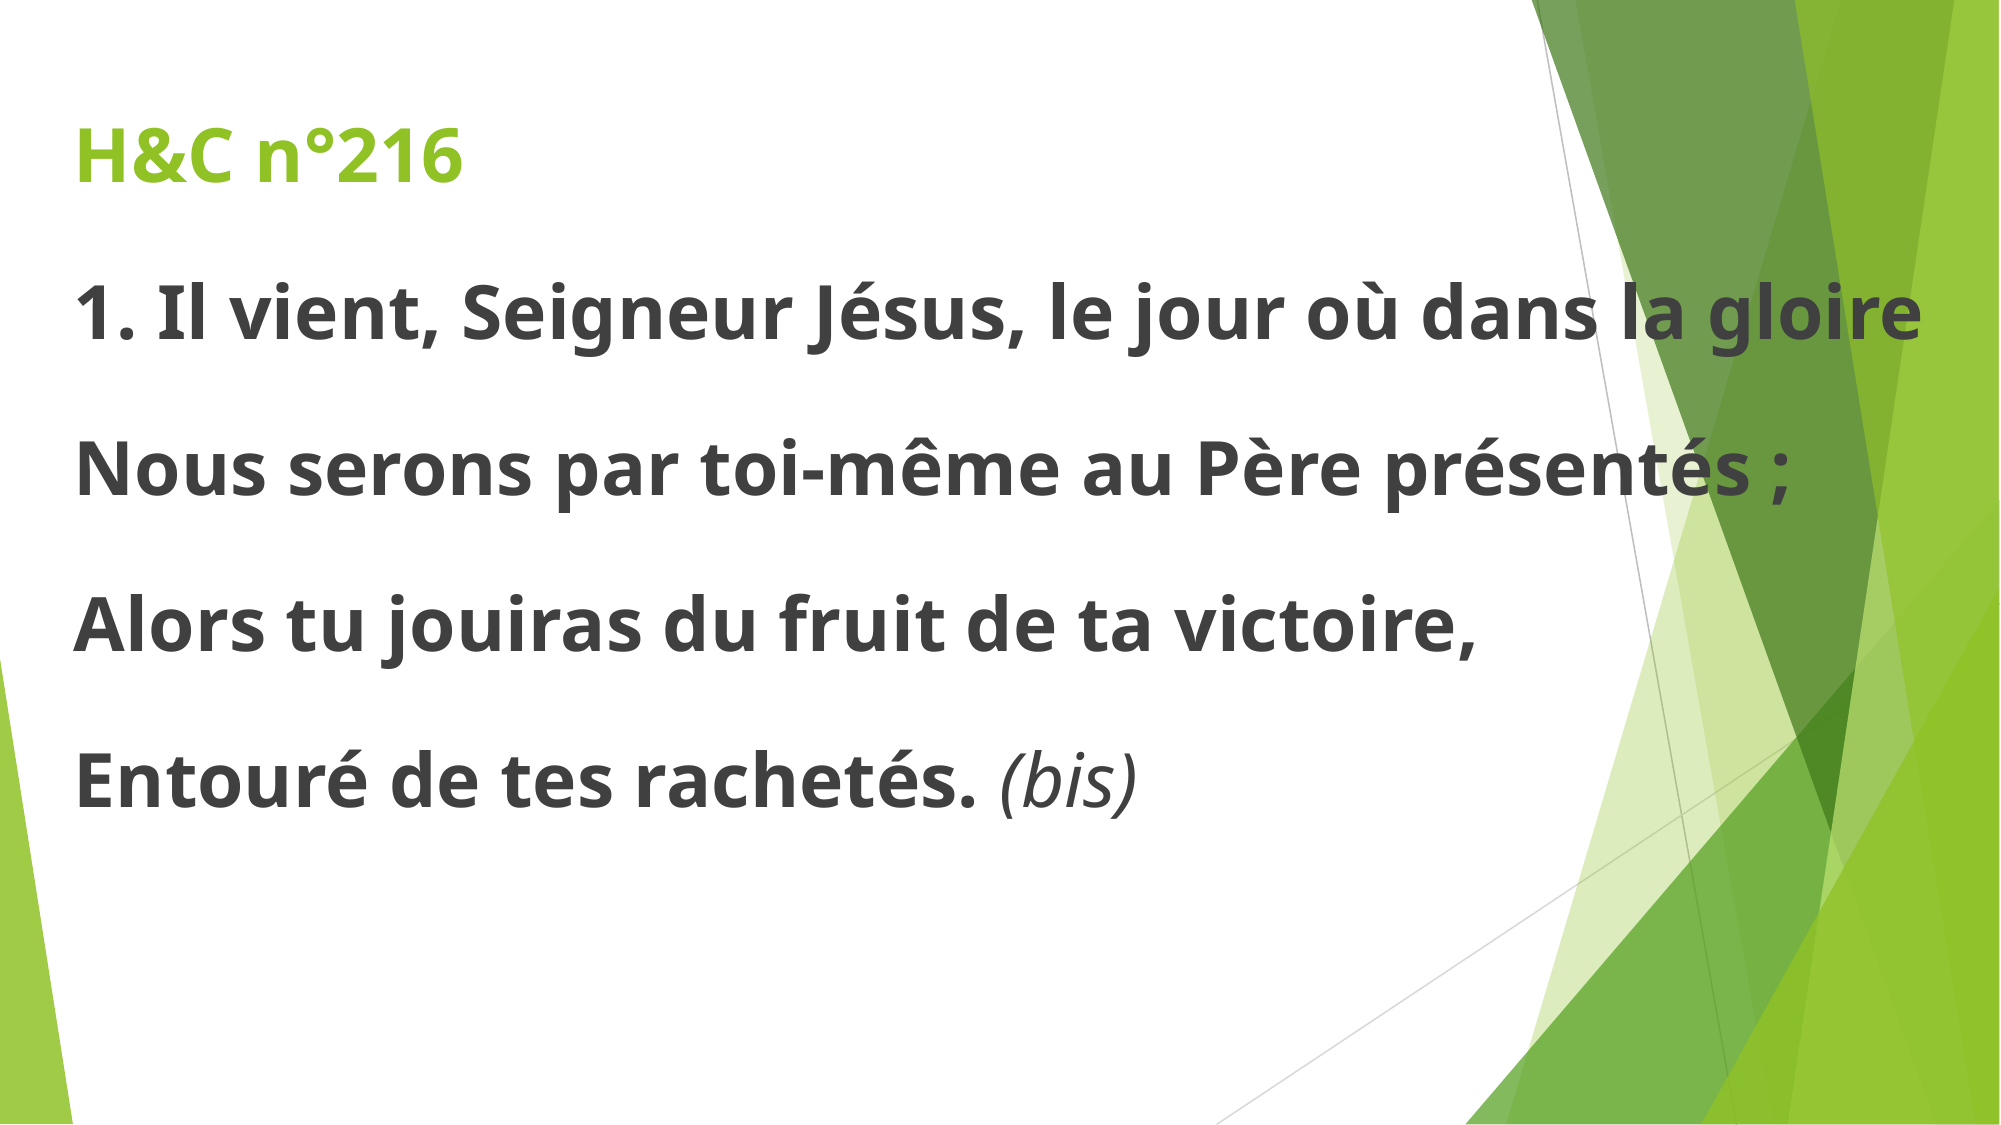

H&C n°216
1. Il vient, Seigneur Jésus, le jour où dans la gloire
Nous serons par toi-même au Père présentés ;
Alors tu jouiras du fruit de ta victoire,
Entouré de tes rachetés. (bis)